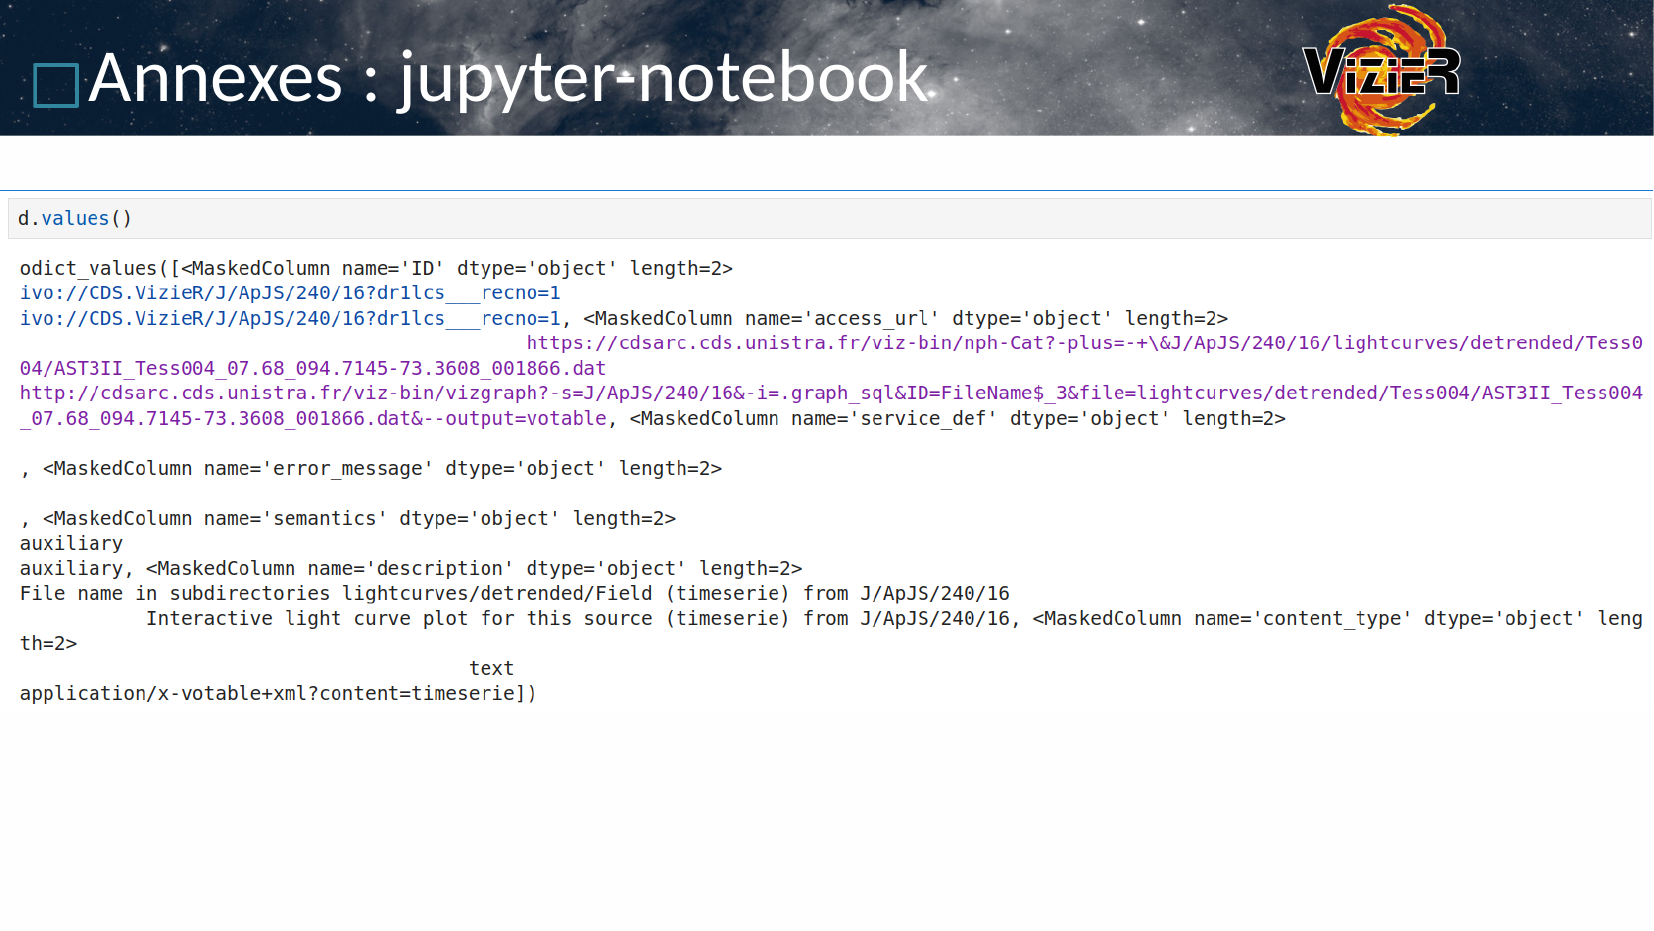

# Annexes : jupyter-notebook
IVOA 2024, Malta - DOI status for VizieR catalogue